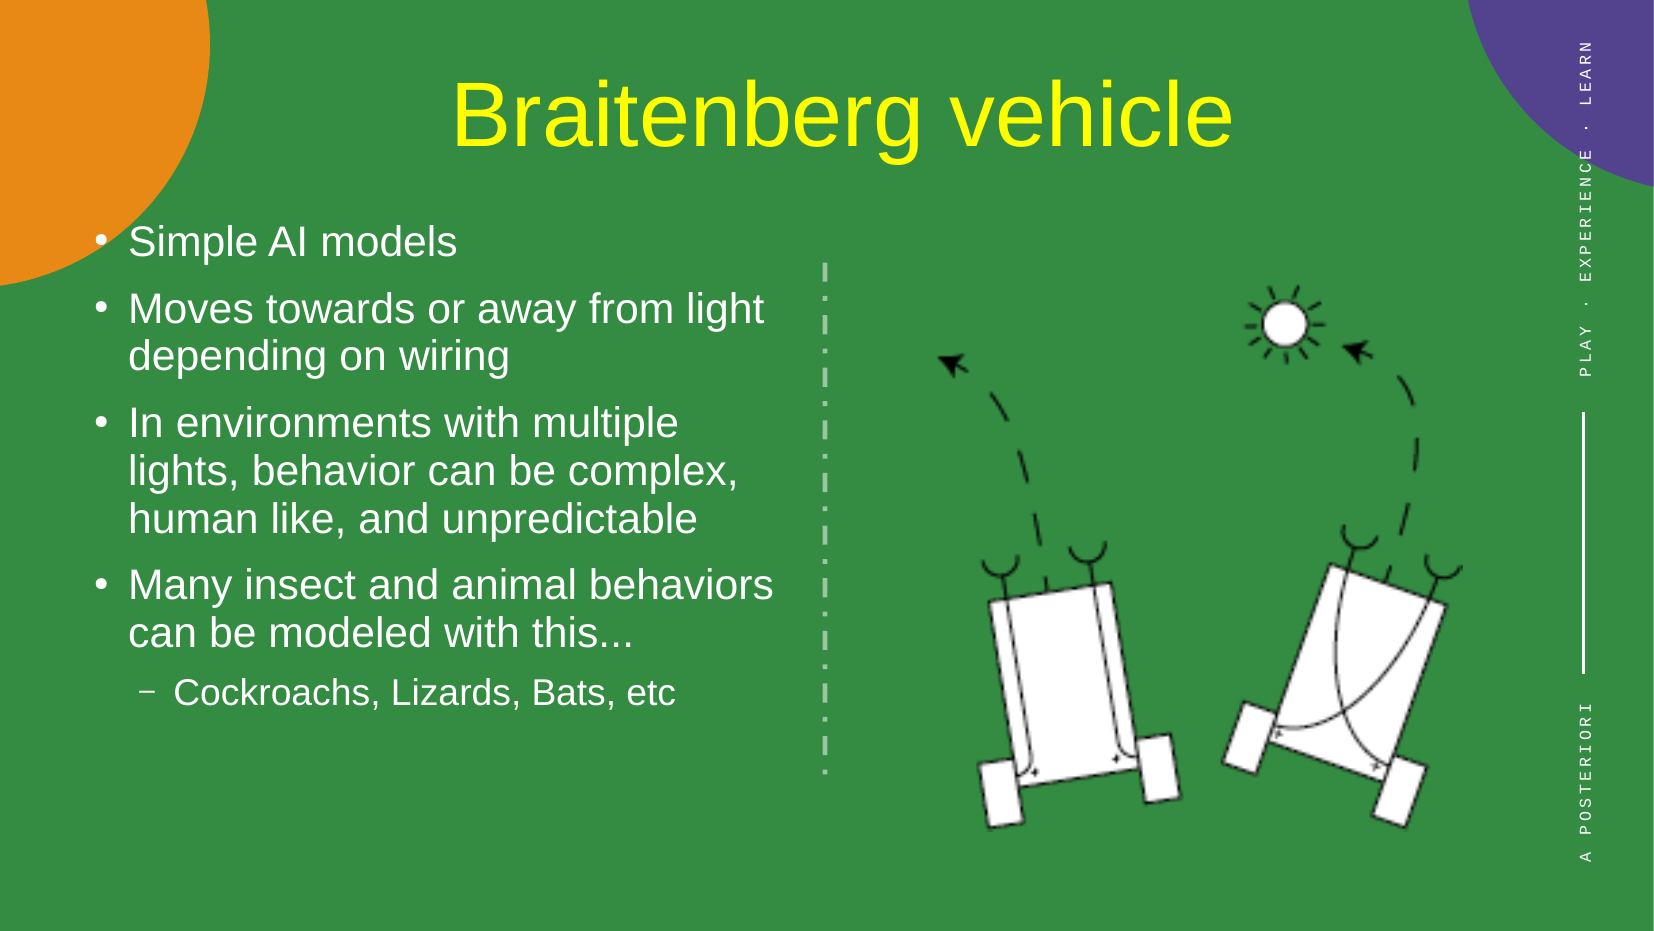

# Braitenberg vehicle
Simple AI models
Moves towards or away from light depending on wiring
In environments with multiple lights, behavior can be complex, human like, and unpredictable
Many insect and animal behaviors can be modeled with this...
Cockroachs, Lizards, Bats, etc